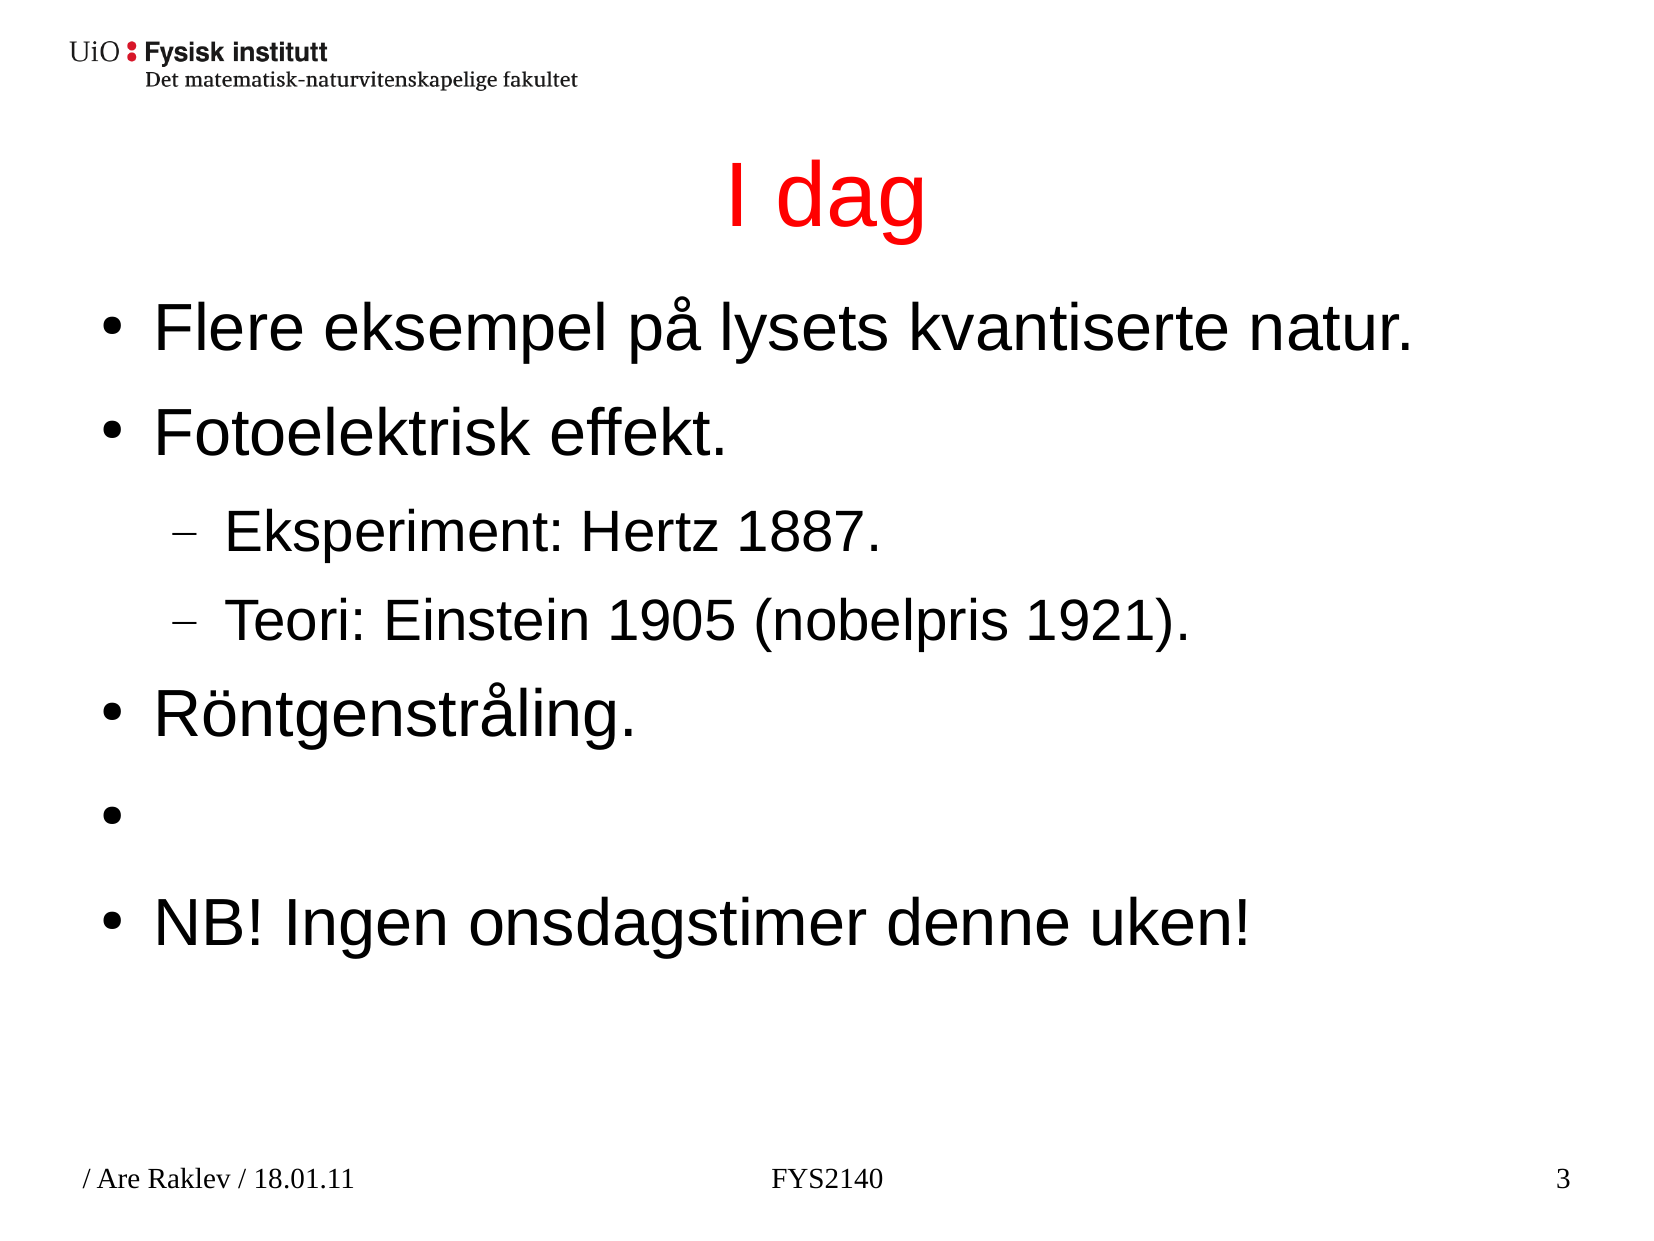

# I dag
Flere eksempel på lysets kvantiserte natur.
Fotoelektrisk effekt.
Eksperiment: Hertz 1887.
Teori: Einstein 1905 (nobelpris 1921).
Röntgenstråling.
NB! Ingen onsdagstimer denne uken!
/ Are Raklev / 18.01.11
FYS2140
3